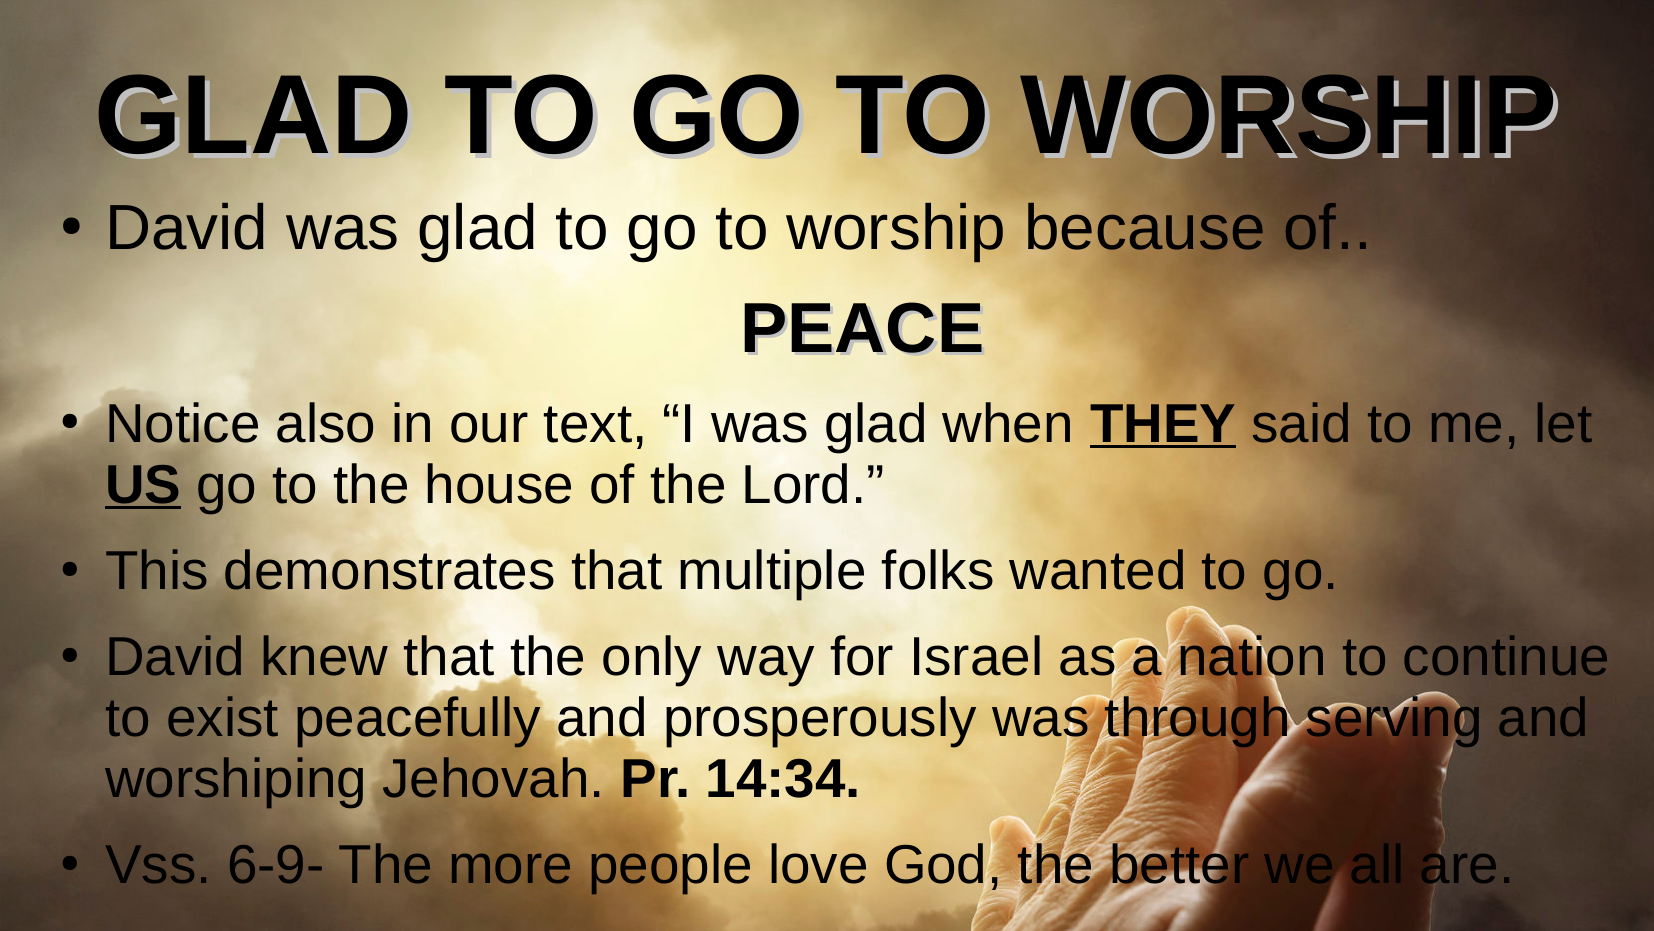

# GLAD TO GO TO WORSHIP
David was glad to go to worship because of..
PEACE
Notice also in our text, “I was glad when THEY said to me, let US go to the house of the Lord.”
This demonstrates that multiple folks wanted to go.
David knew that the only way for Israel as a nation to continue to exist peacefully and prosperously was through serving and worshiping Jehovah. Pr. 14:34.
Vss. 6-9- The more people love God, the better we all are.